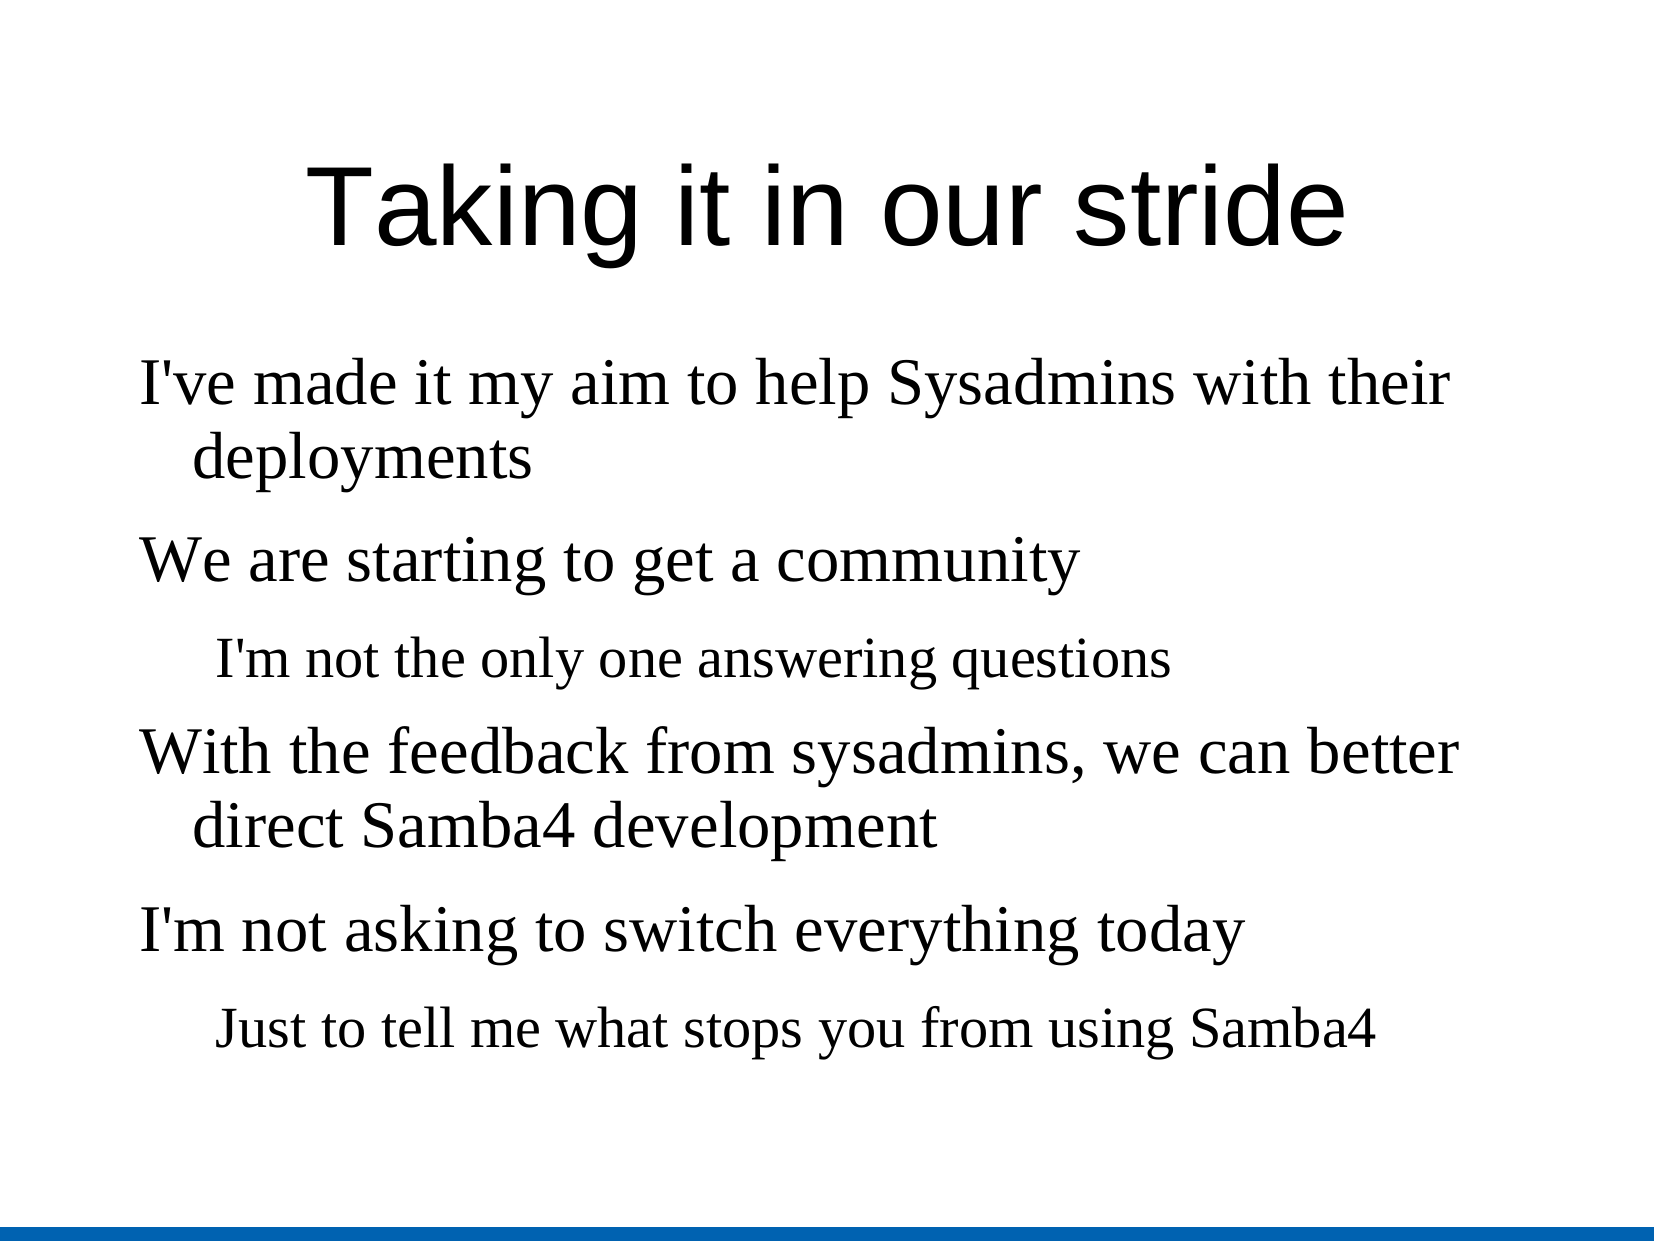

# Taking it in our stride
I've made it my aim to help Sysadmins with their deployments
We are starting to get a community
I'm not the only one answering questions
With the feedback from sysadmins, we can better direct Samba4 development
I'm not asking to switch everything today
Just to tell me what stops you from using Samba4